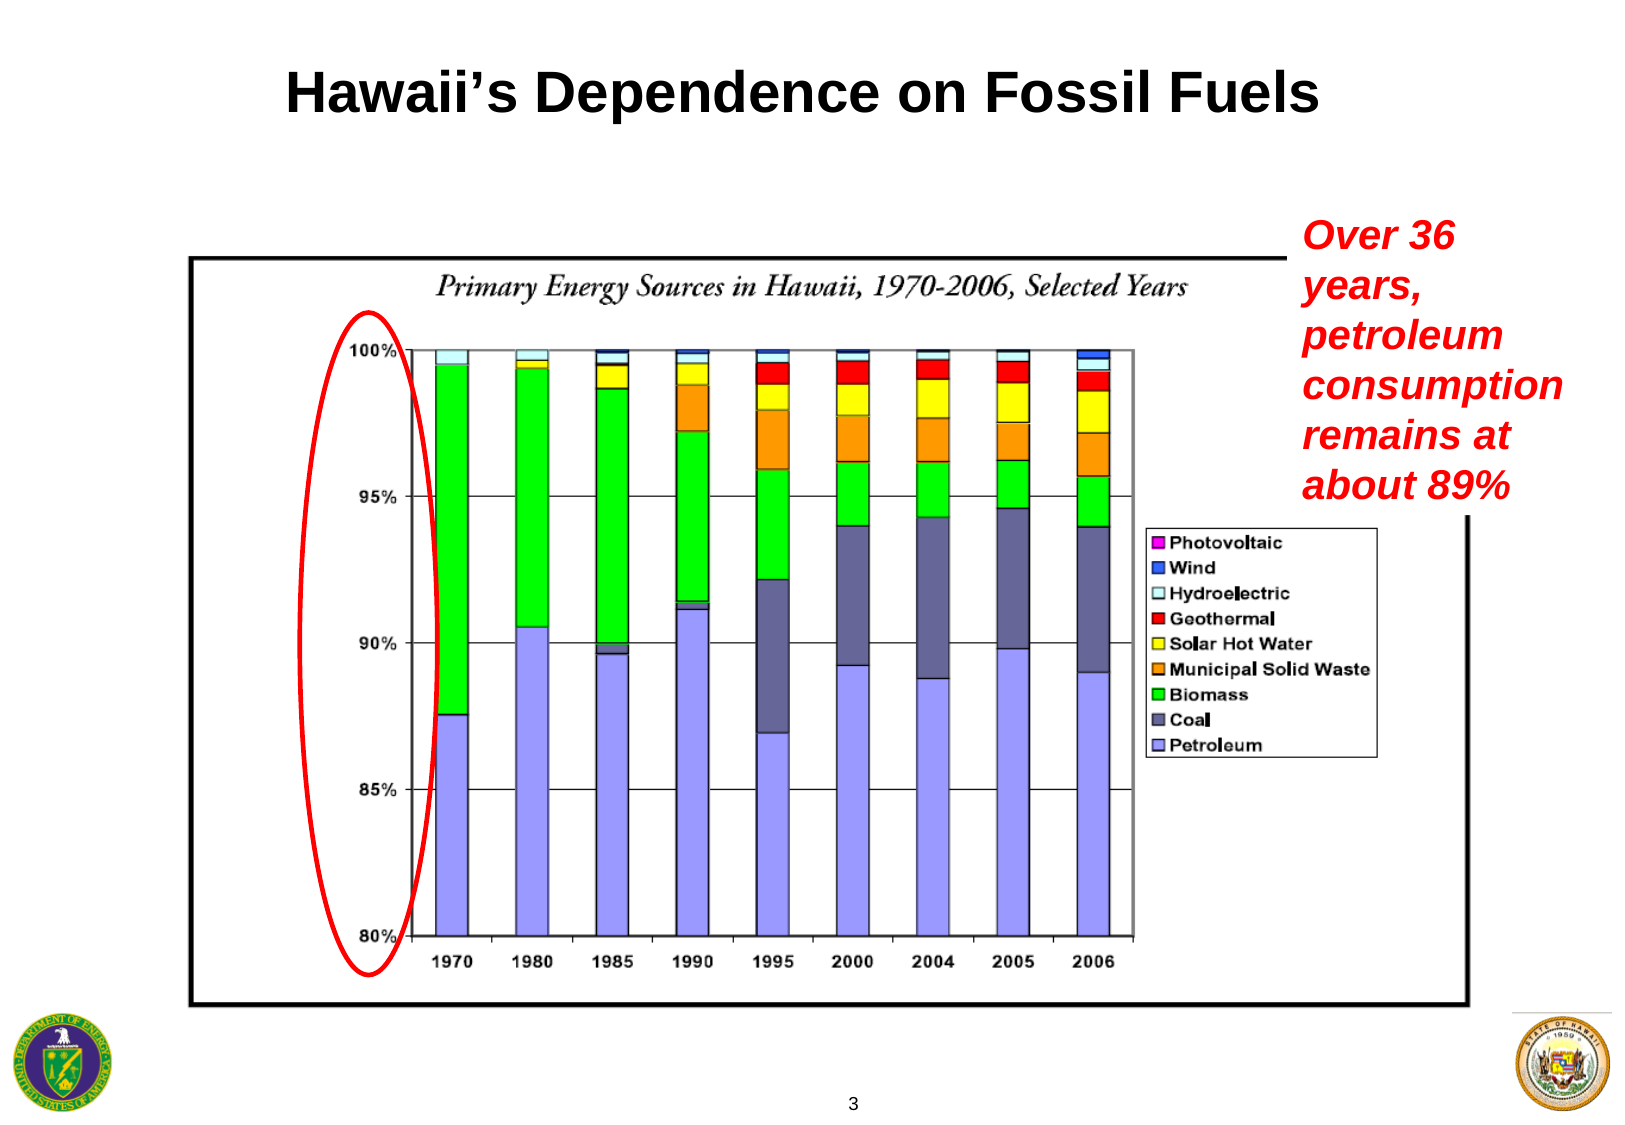

# Hawaii’s Dependence on Fossil Fuels
Over 36 years, petroleum consumption remains at about 89%